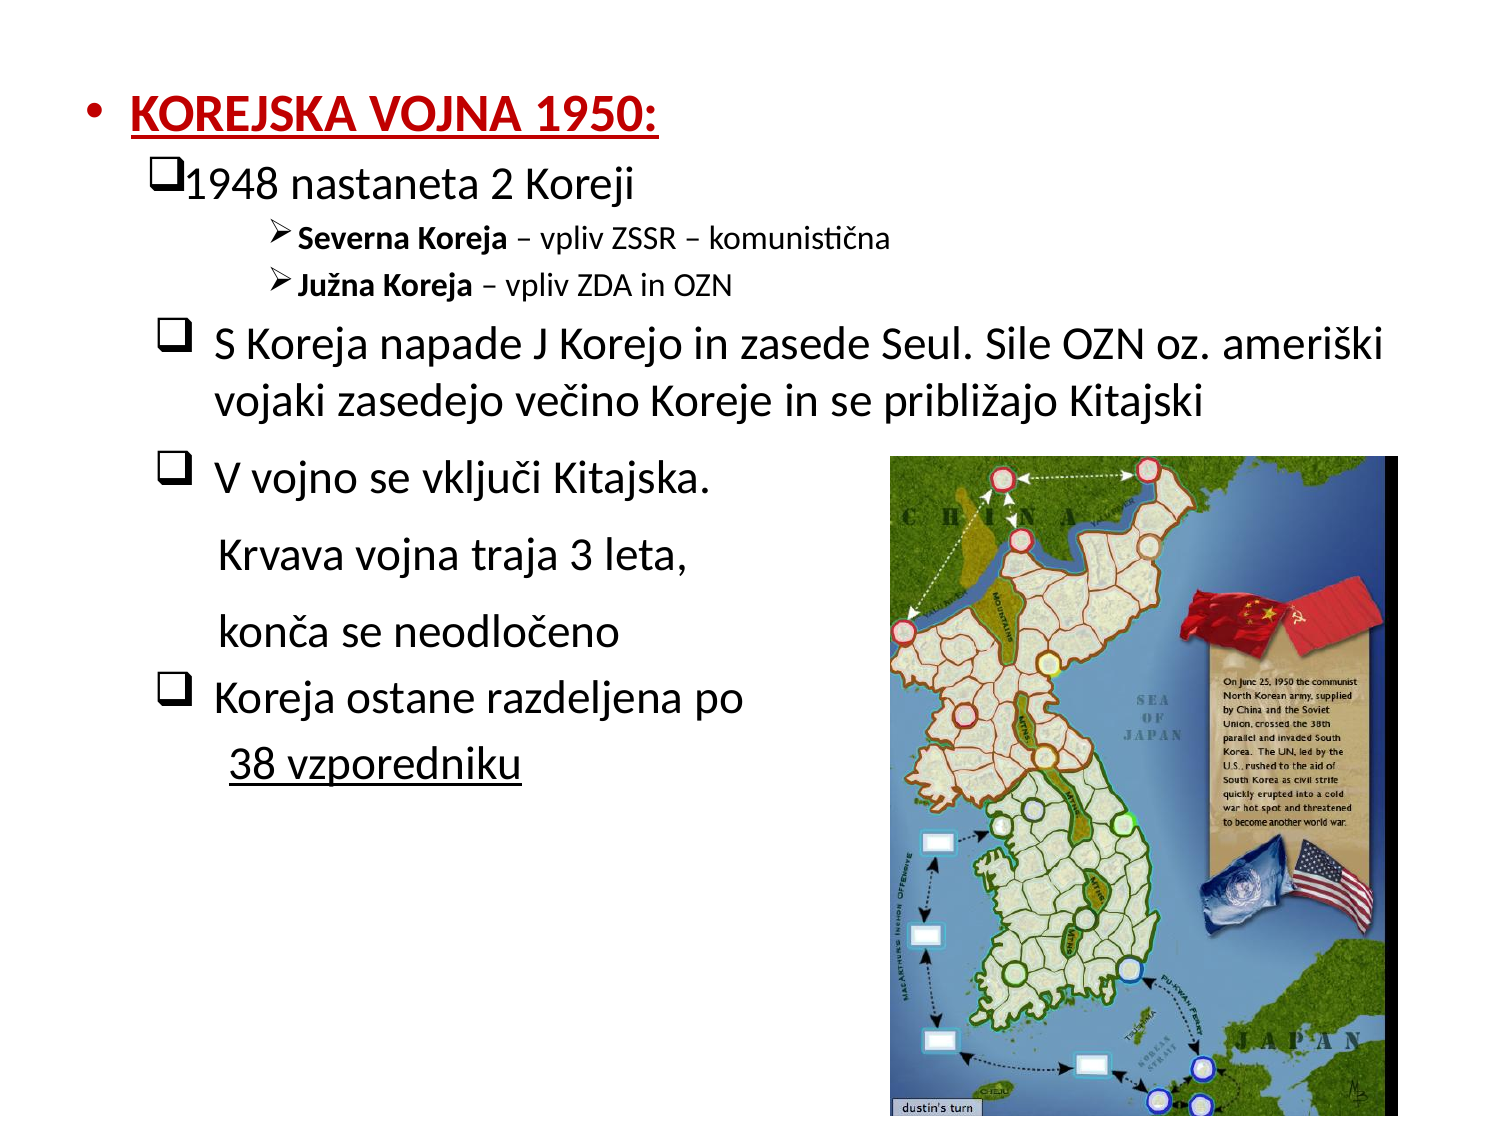

# KOREJSKA VOJNA 1950:
1948 nastaneta 2 Koreji
Severna Koreja – vpliv ZSSR – komunistična
Južna Koreja – vpliv ZDA in OZN
S Koreja napade J Korejo in zasede Seul. Sile OZN oz. ameriški vojaki zasedejo večino Koreje in se približajo Kitajski
V vojno se vključi Kitajska.
 Krvava vojna traja 3 leta,
 konča se neodločeno
Koreja ostane razdeljena po
 38 vzporedniku